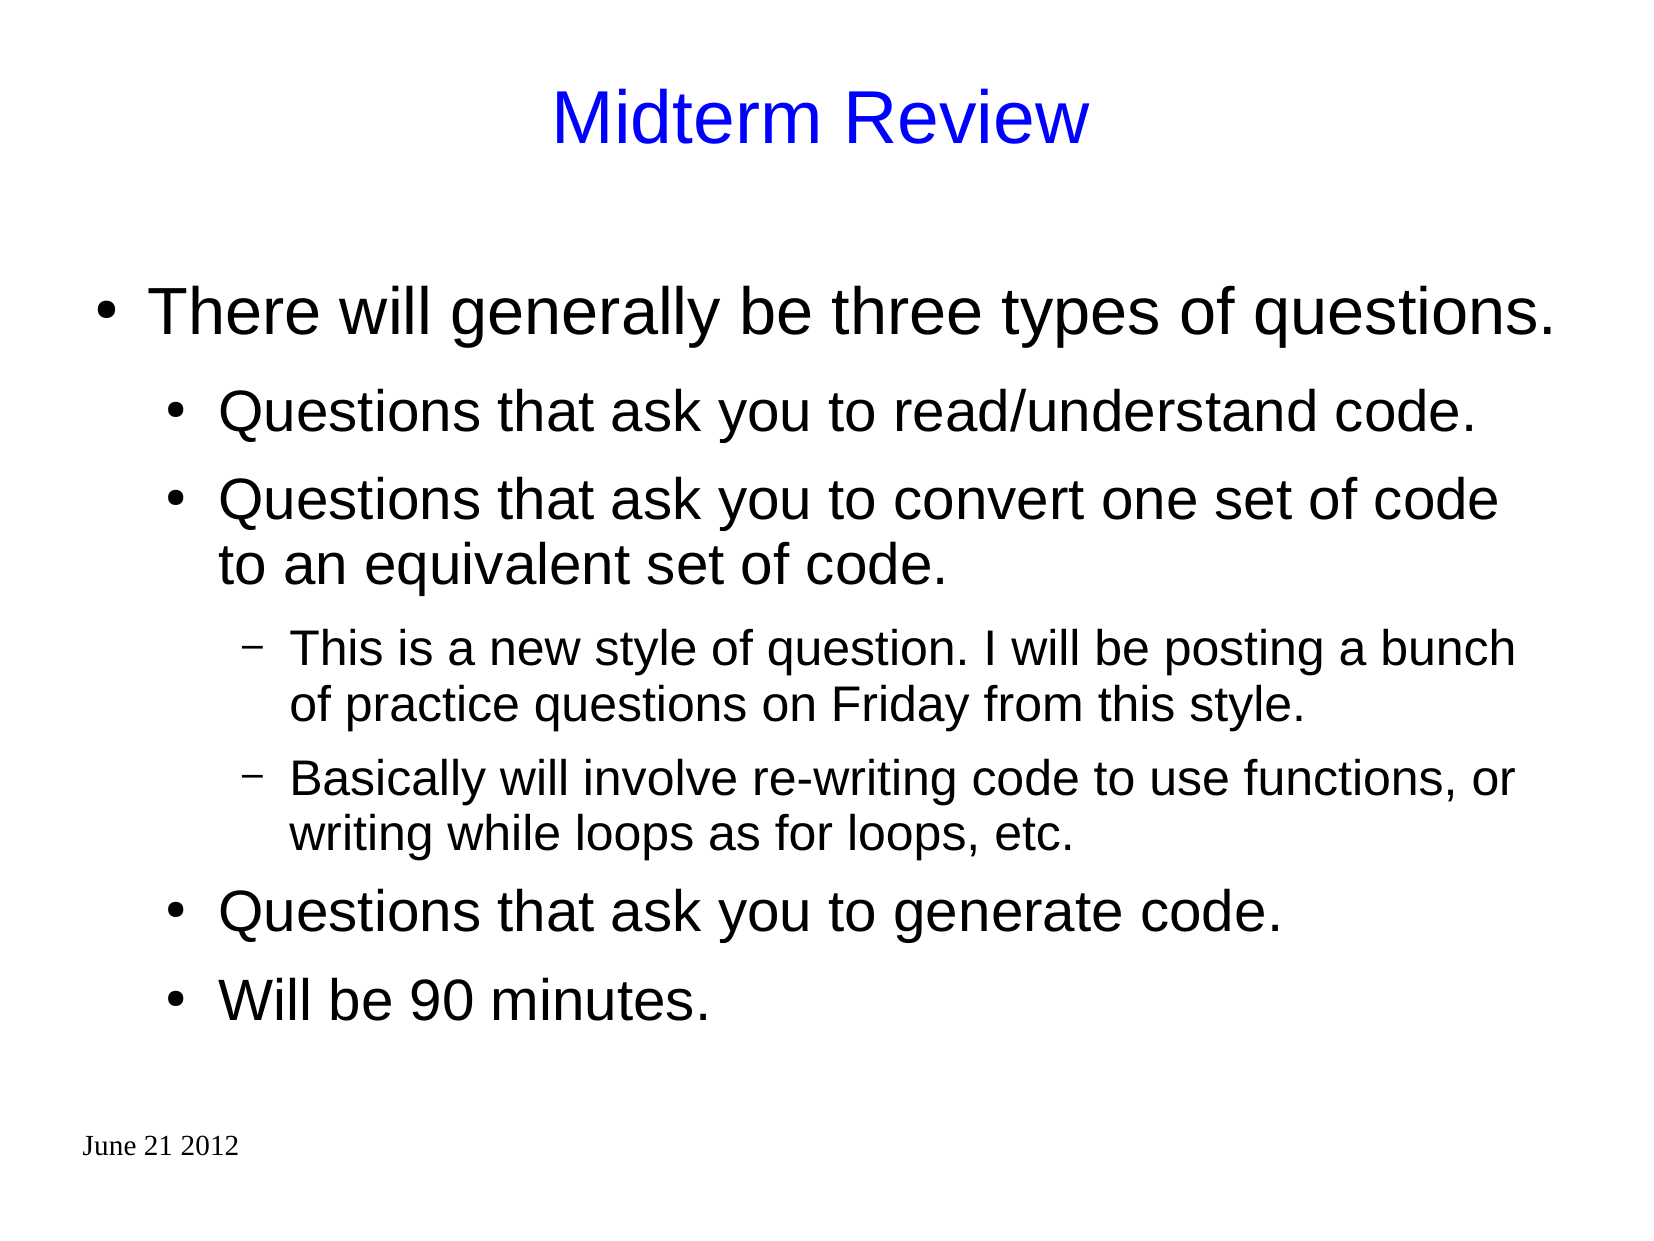

# Midterm Review
There will generally be three types of questions.
Questions that ask you to read/understand code.
Questions that ask you to convert one set of code to an equivalent set of code.
This is a new style of question. I will be posting a bunch of practice questions on Friday from this style.
Basically will involve re-writing code to use functions, or writing while loops as for loops, etc.
Questions that ask you to generate code.
Will be 90 minutes.
June 21 2012